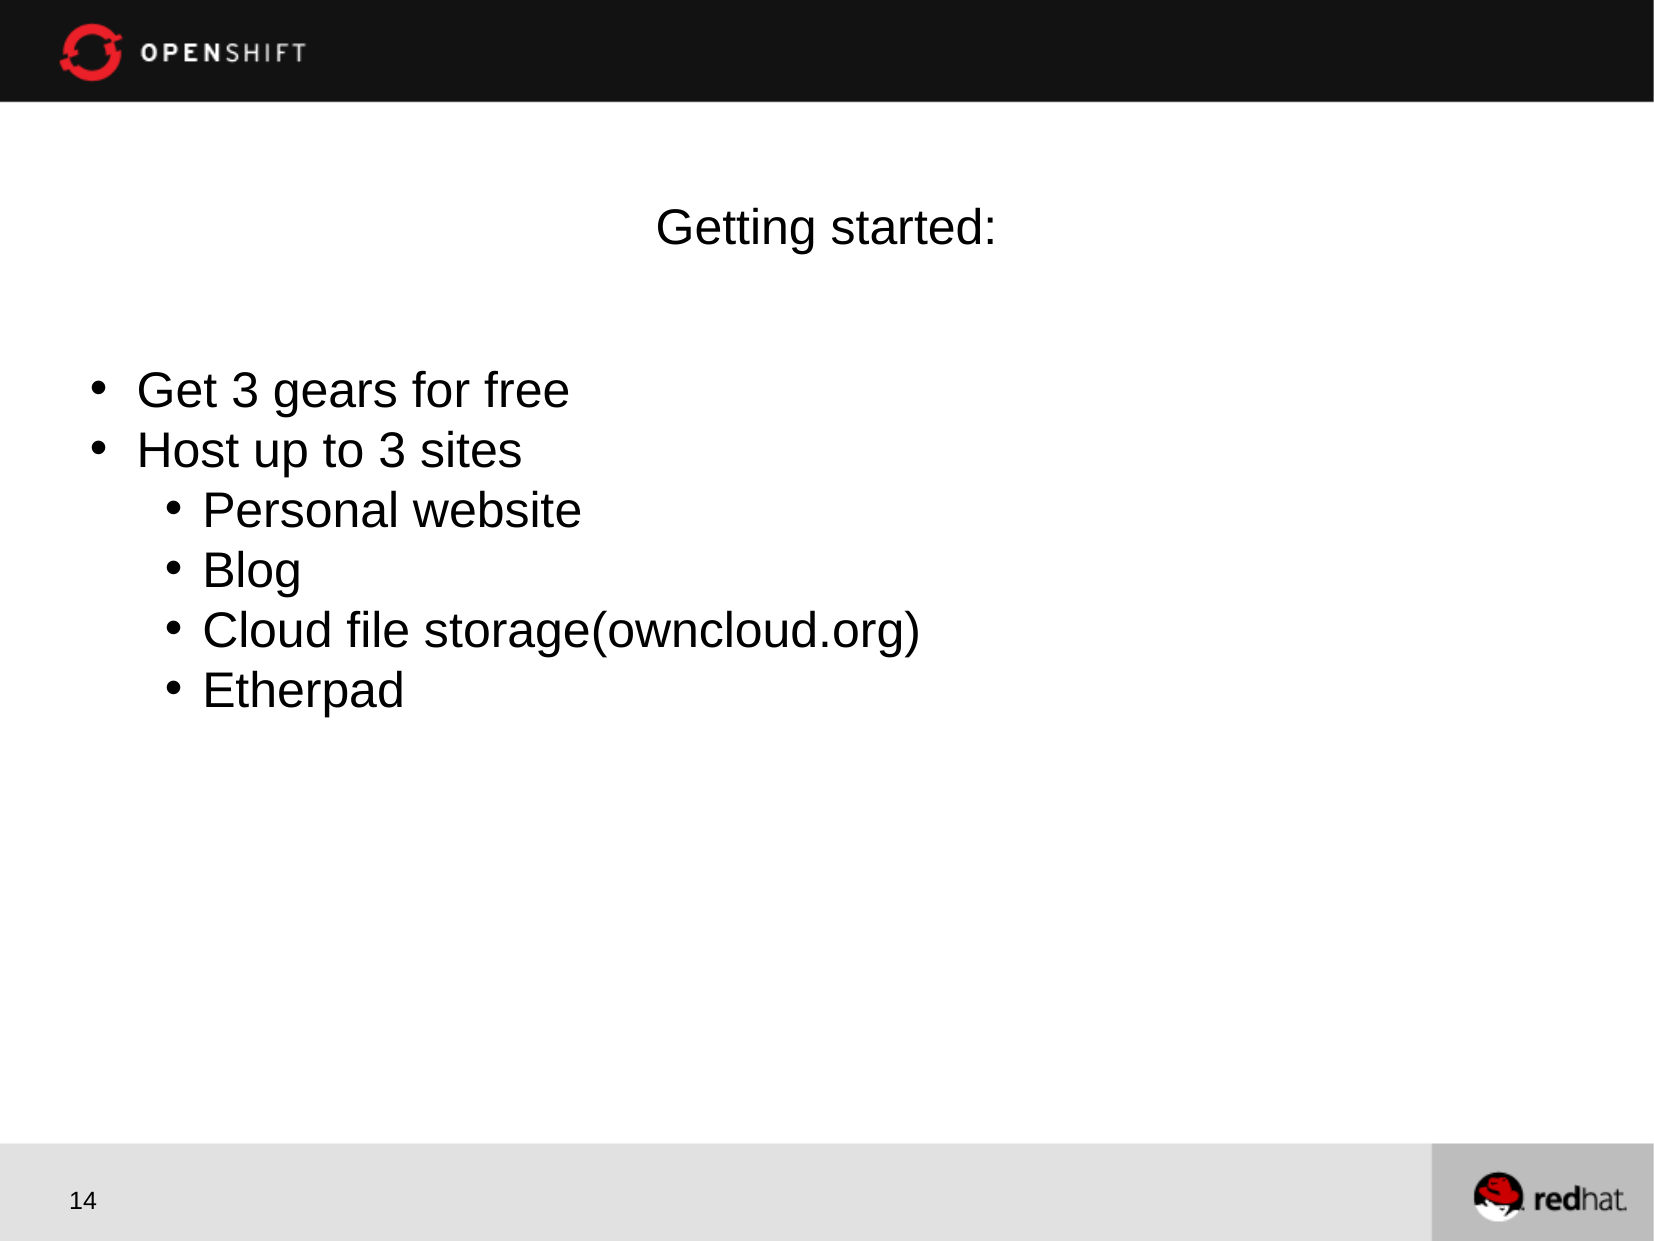

Getting started:
Get 3 gears for free
Host up to 3 sites
Personal website
Blog
Cloud file storage(owncloud.org)
Etherpad